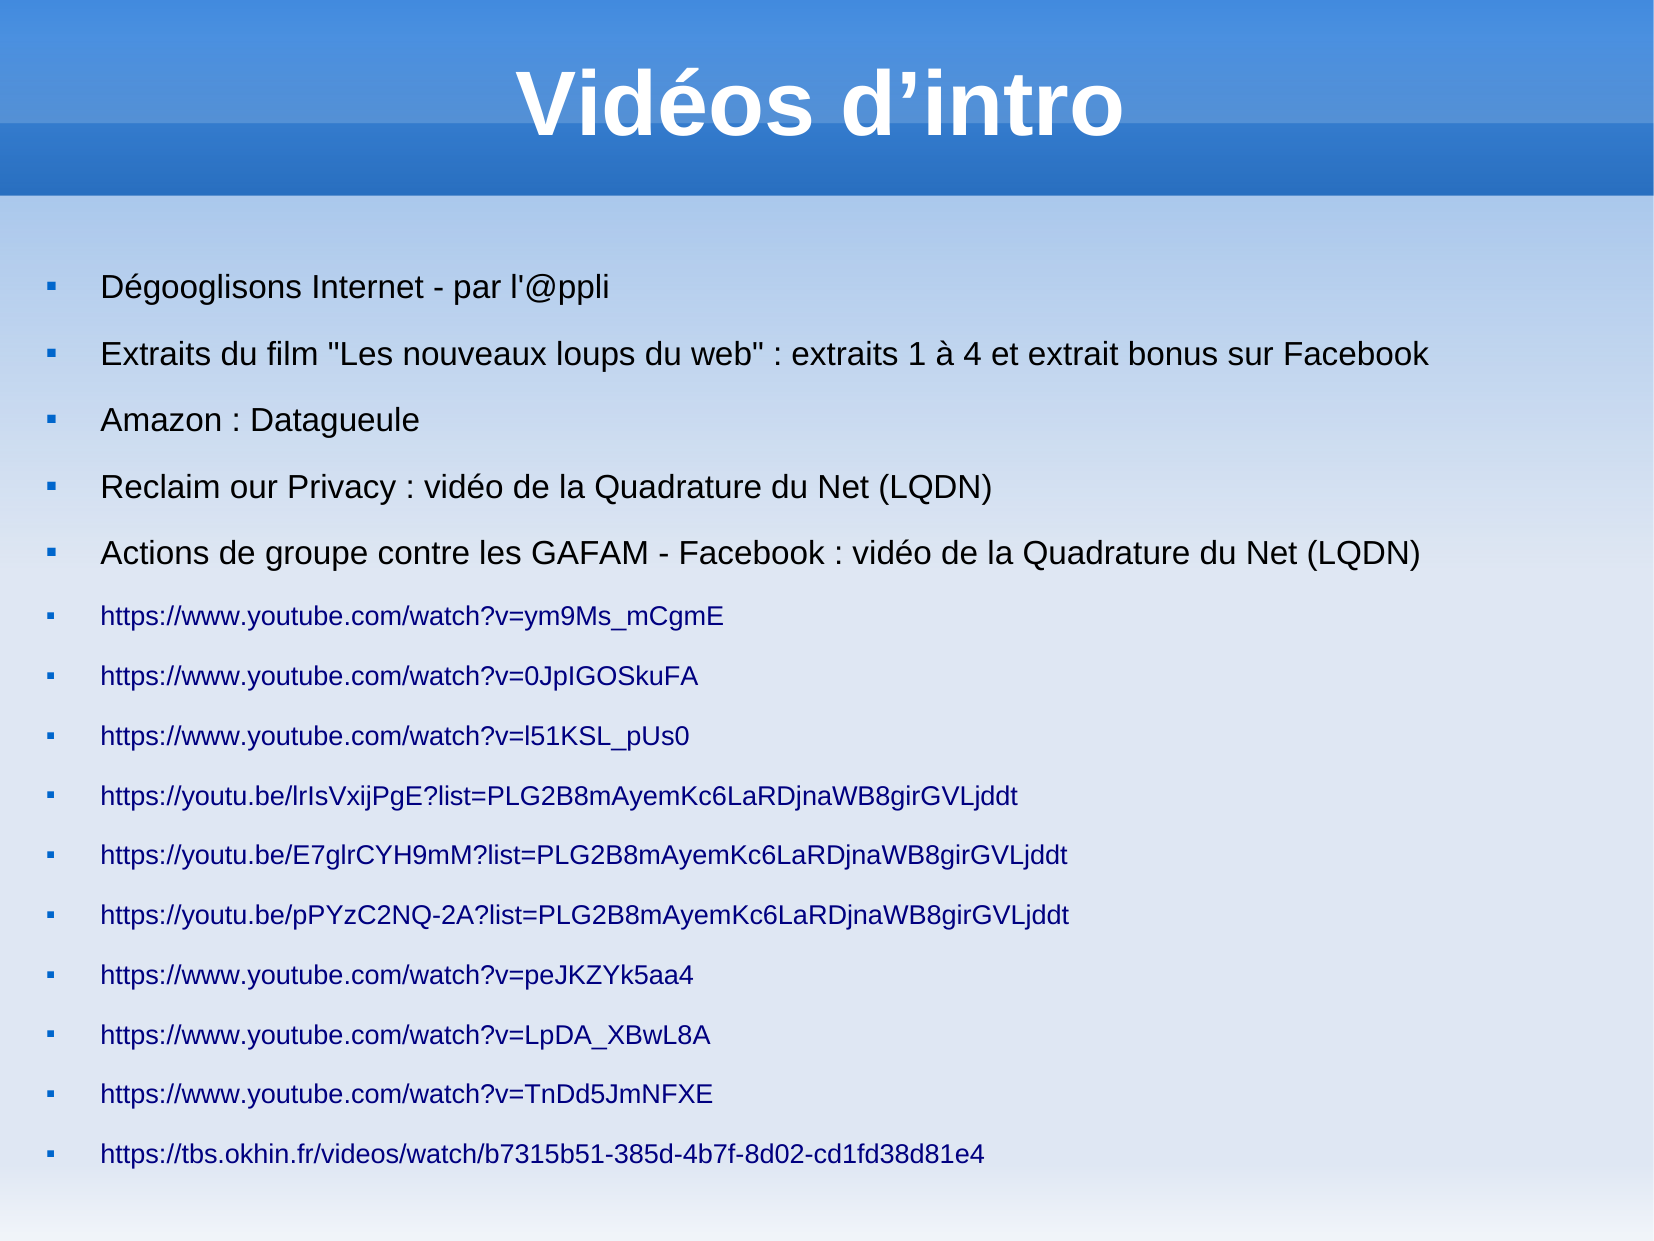

# Vidéos d’intro
Dégooglisons Internet - par l'@ppli
Extraits du film "Les nouveaux loups du web" : extraits 1 à 4 et extrait bonus sur Facebook
Amazon : Datagueule
Reclaim our Privacy : vidéo de la Quadrature du Net (LQDN)
Actions de groupe contre les GAFAM - Facebook : vidéo de la Quadrature du Net (LQDN)
https://www.youtube.com/watch?v=ym9Ms_mCgmE
https://www.youtube.com/watch?v=0JpIGOSkuFA
https://www.youtube.com/watch?v=l51KSL_pUs0
https://youtu.be/lrIsVxijPgE?list=PLG2B8mAyemKc6LaRDjnaWB8girGVLjddt
https://youtu.be/E7glrCYH9mM?list=PLG2B8mAyemKc6LaRDjnaWB8girGVLjddt
https://youtu.be/pPYzC2NQ-2A?list=PLG2B8mAyemKc6LaRDjnaWB8girGVLjddt
https://www.youtube.com/watch?v=peJKZYk5aa4
https://www.youtube.com/watch?v=LpDA_XBwL8A
https://www.youtube.com/watch?v=TnDd5JmNFXE
https://tbs.okhin.fr/videos/watch/b7315b51-385d-4b7f-8d02-cd1fd38d81e4